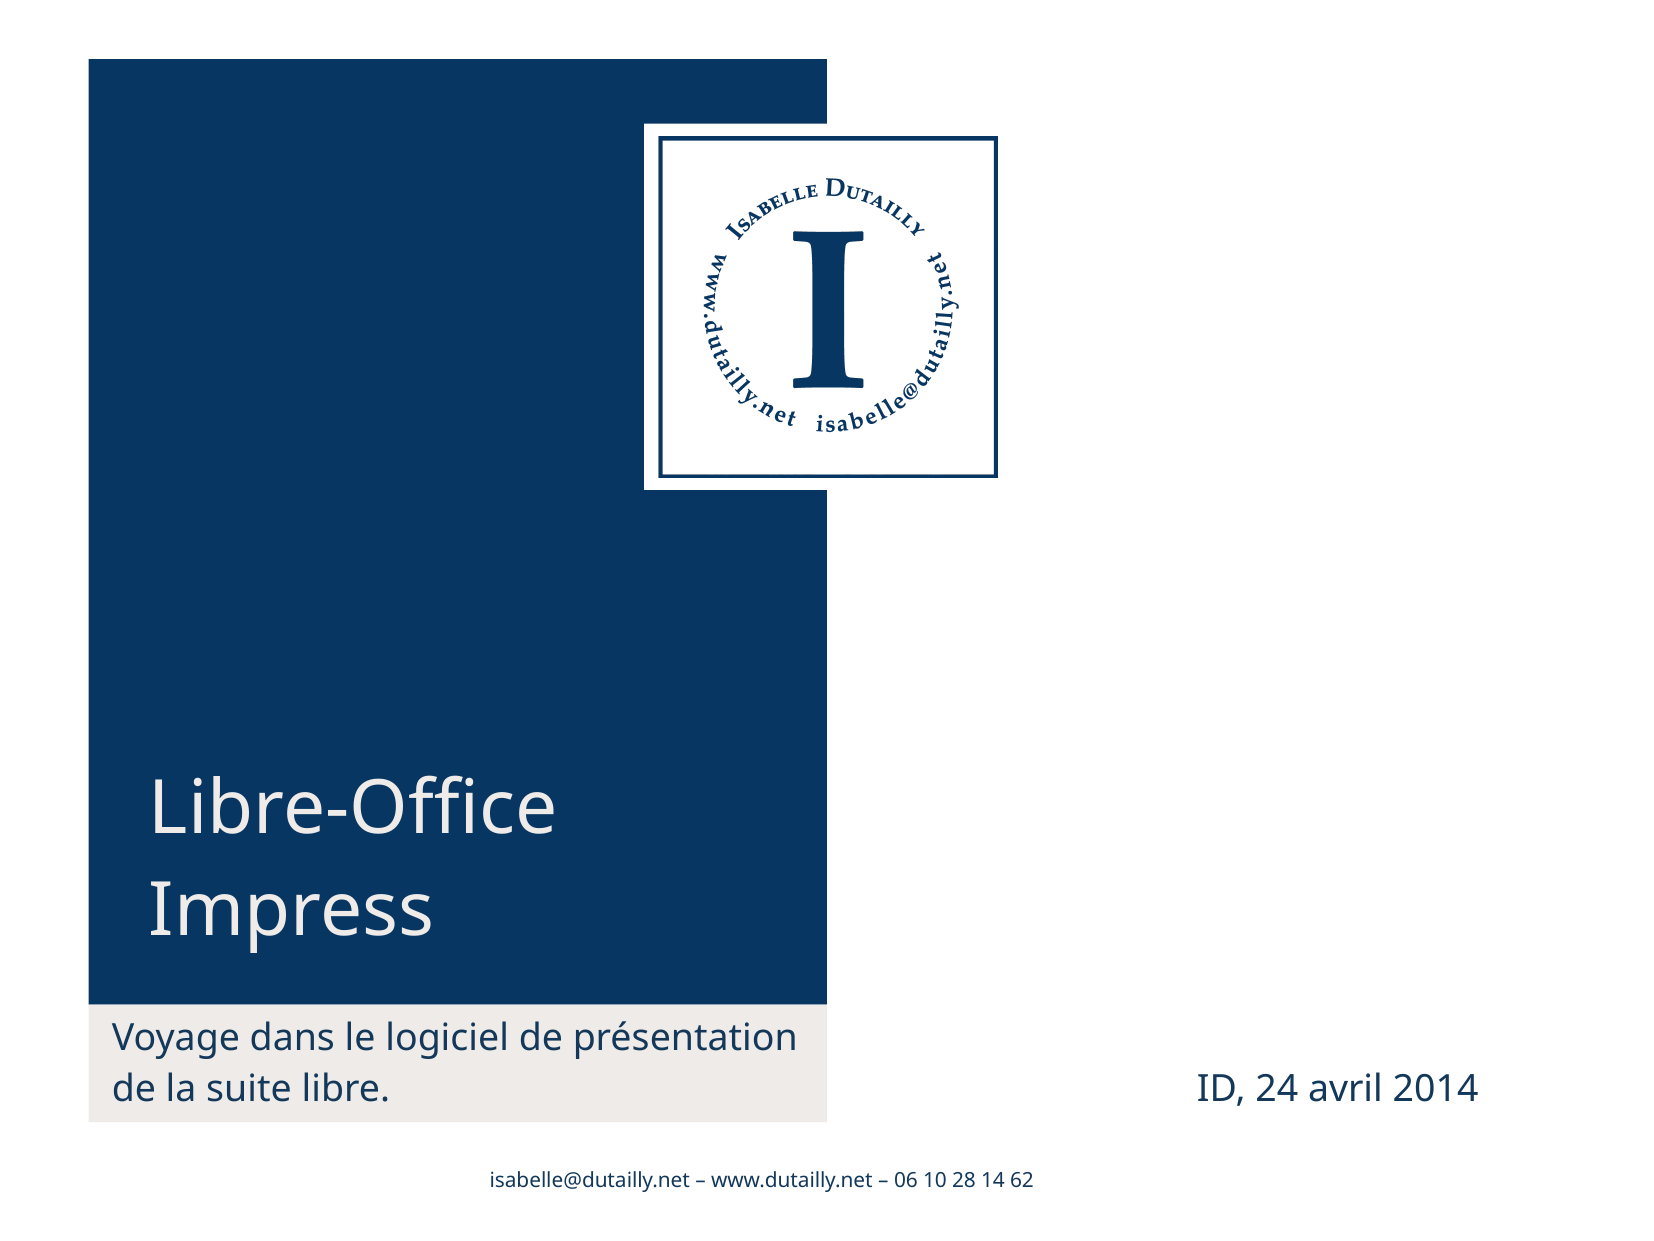

# Libre-Office Impress
Voyage dans le logiciel de présentation de la suite libre.
ID, 24 avril 2014
isabelle@dutailly.net – www.dutailly.net – 06 10 28 14 62